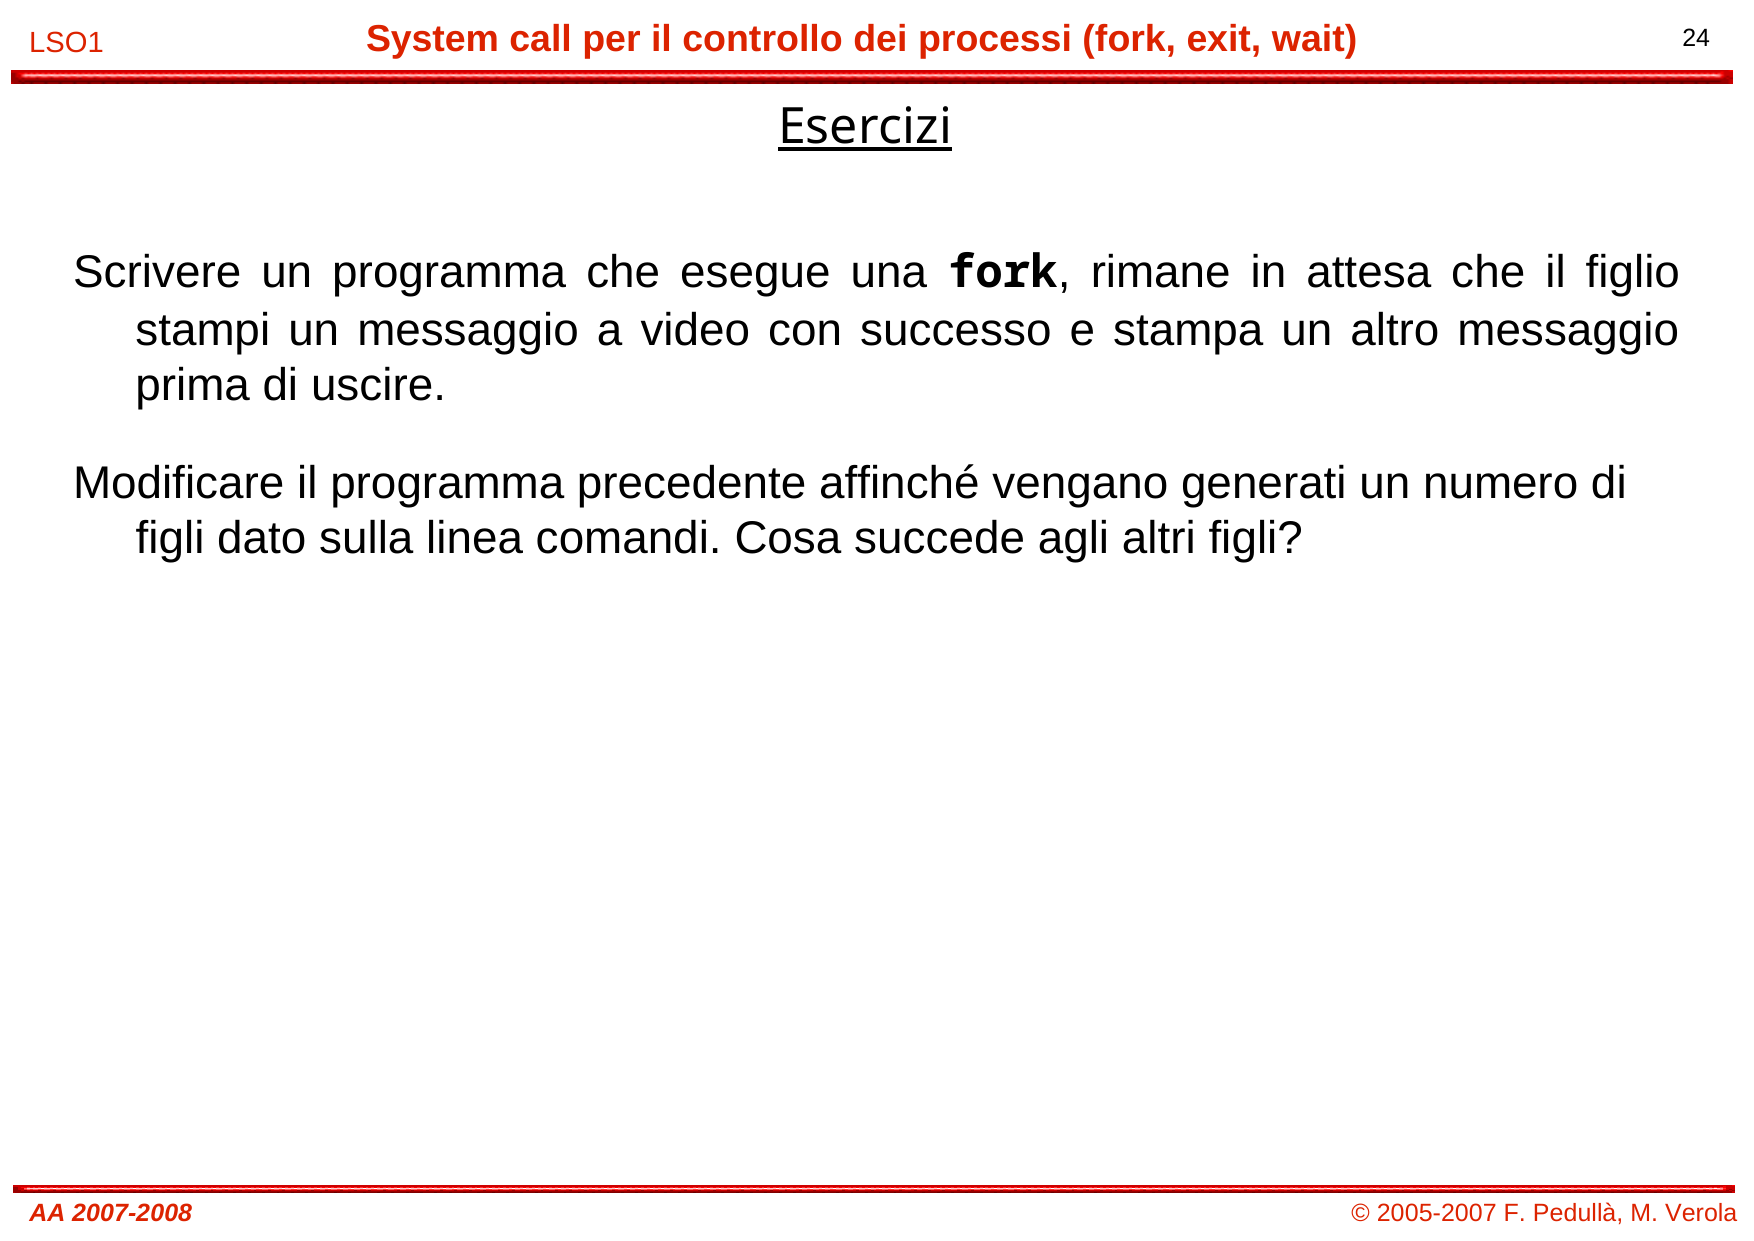

Esercizi
# Scrivere un programma che esegue una fork, rimane in attesa che il figlio stampi un messaggio a video con successo e stampa un altro messaggio prima di uscire.
Modificare il programma precedente affinché vengano generati un numero di figli dato sulla linea comandi. Cosa succede agli altri figli?